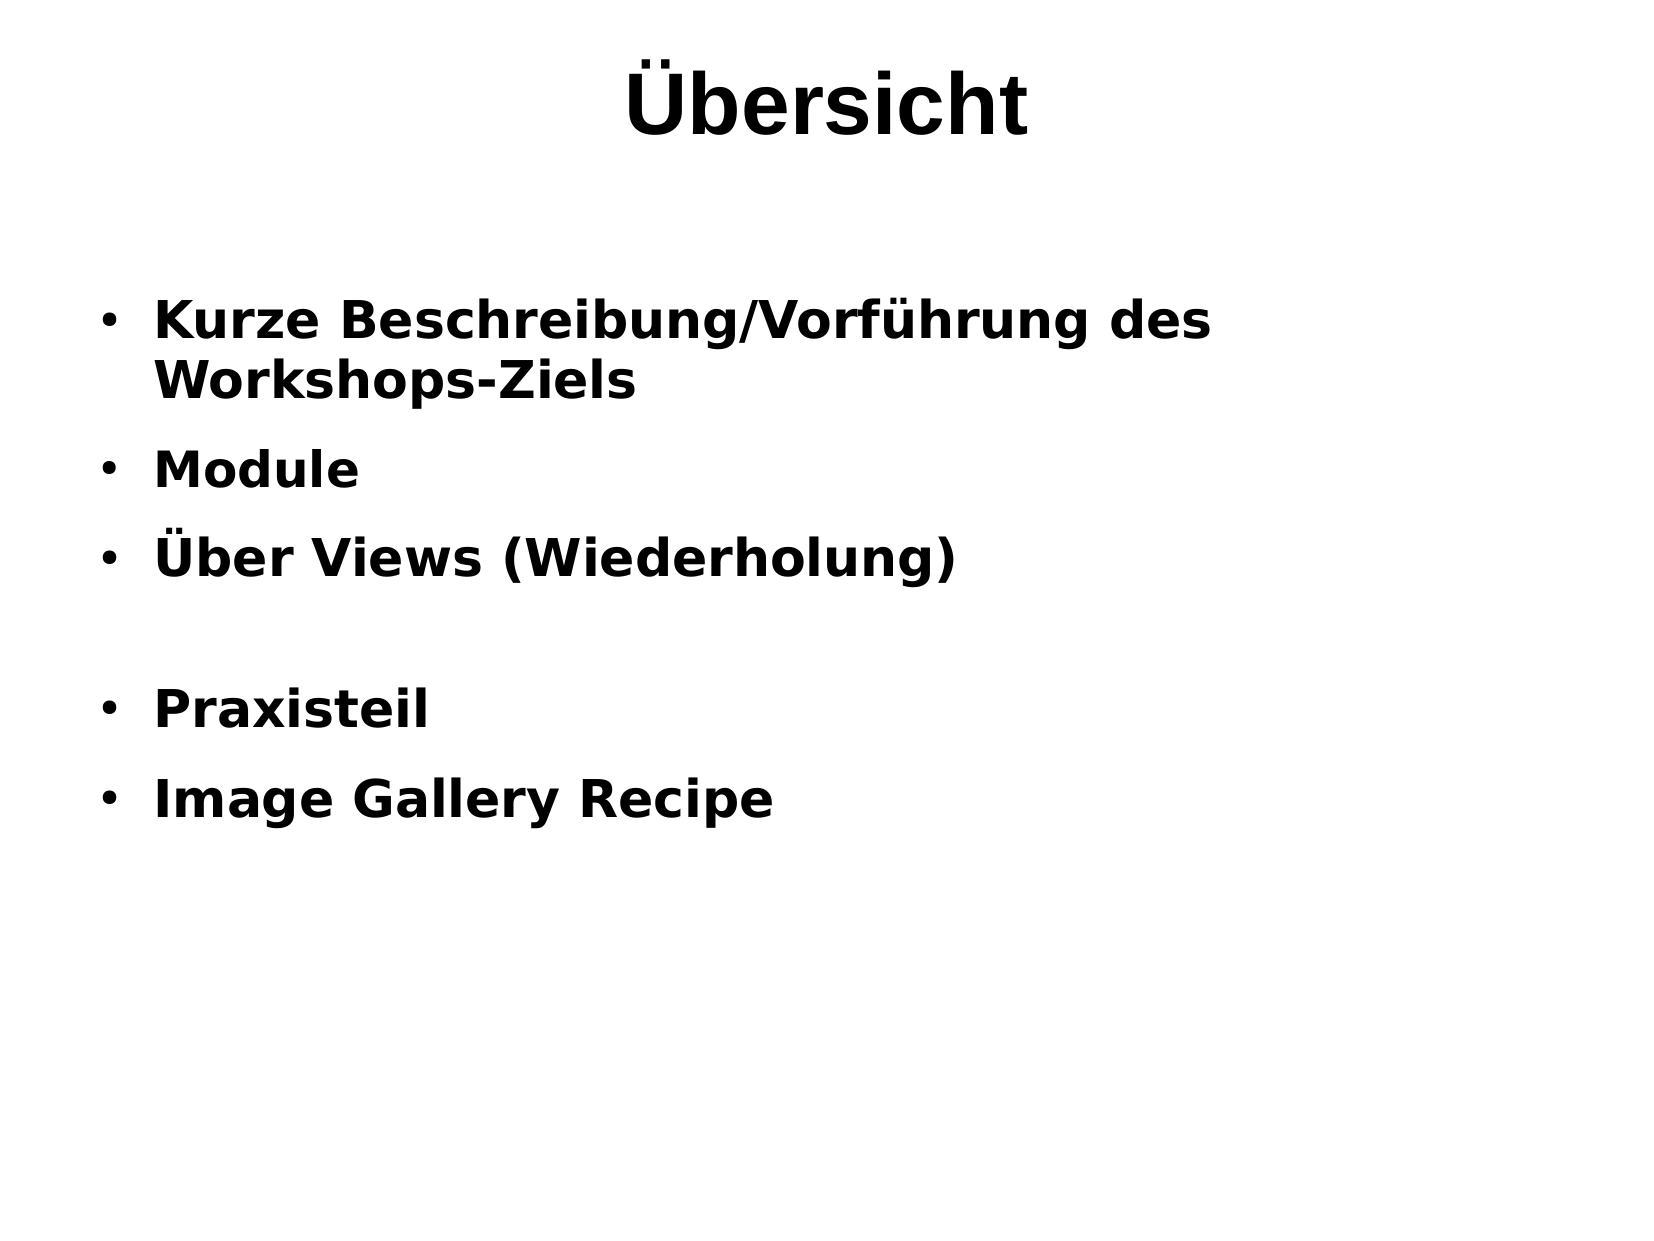

# Übersicht
Kurze Beschreibung/Vorführung des
Workshops-Ziels
Module
Über Views (Wiederholung)
Praxisteil
Image Gallery Recipe